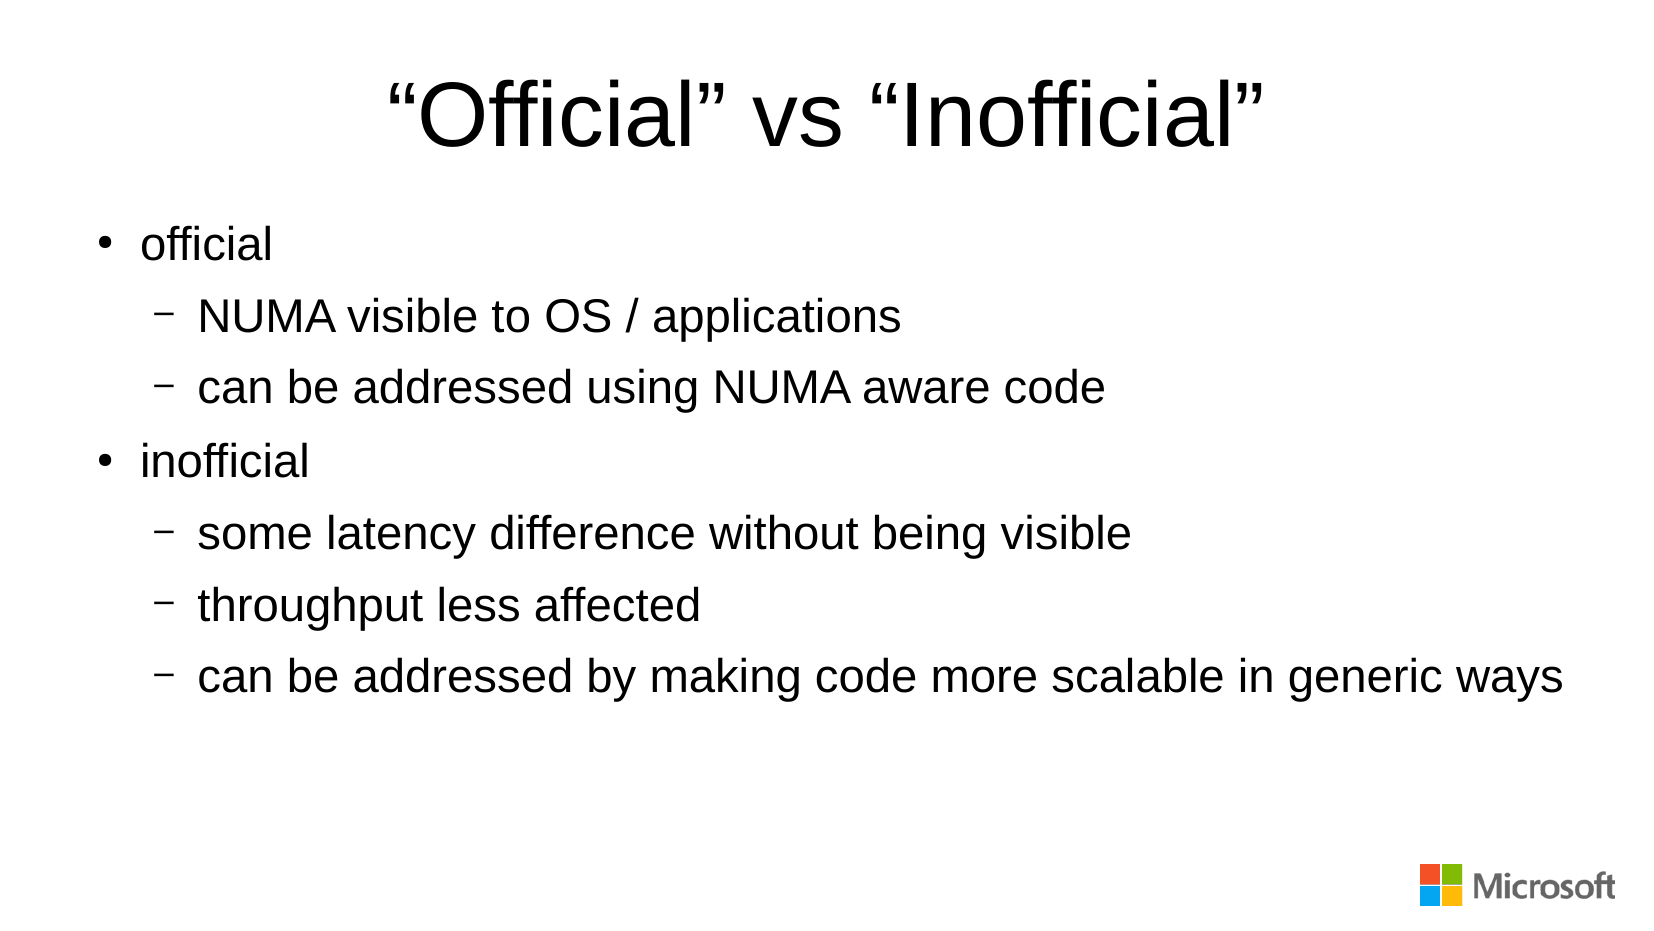

# “Official” vs “Inofficial”
official
NUMA visible to OS / applications
can be addressed using NUMA aware code
inofficial
some latency difference without being visible
throughput less affected
can be addressed by making code more scalable in generic ways